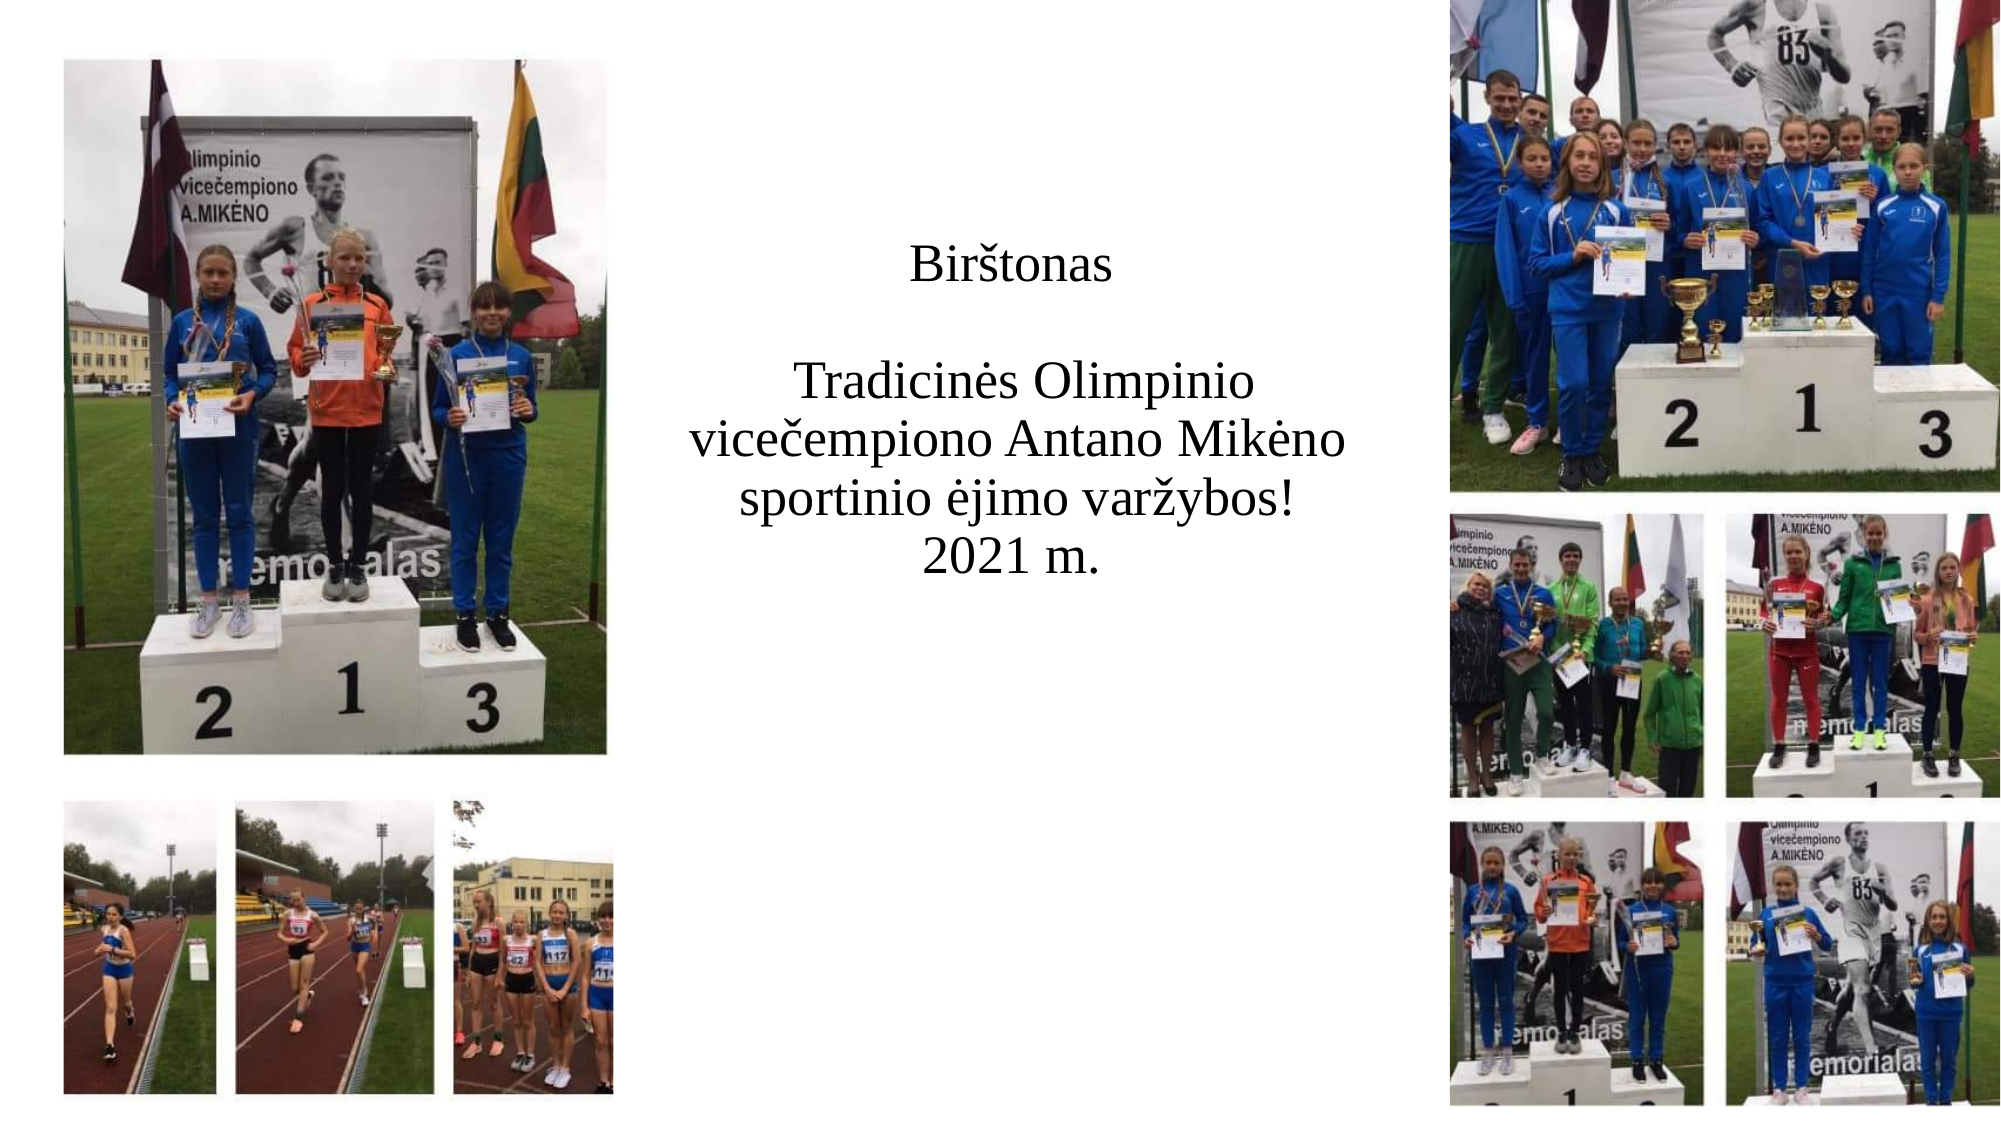

# Birštonas   Tradicinės Olimpinio  vicečempiono Antano Mikėno  sportinio ėjimo varžybos! 2021 m.